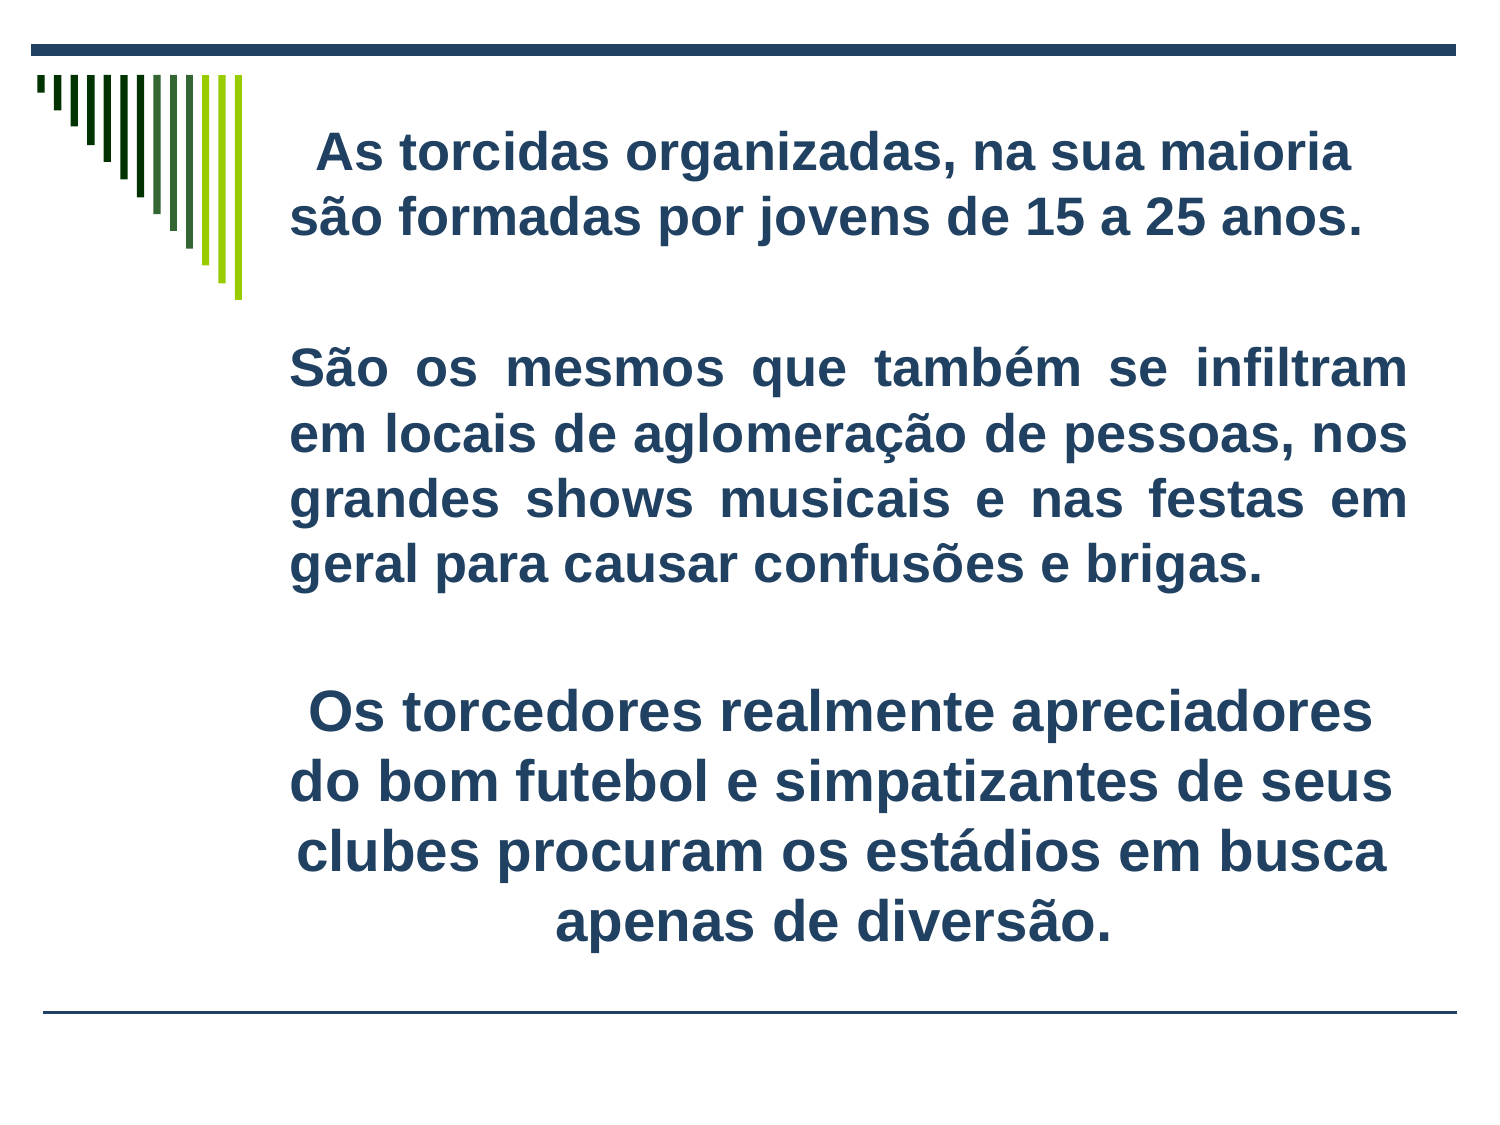

# As torcidas organizadas, na sua maioria são formadas por jovens de 15 a 25 anos.
São os mesmos que também se infiltram em locais de aglomeração de pessoas, nos grandes shows musicais e nas festas em geral para causar confusões e brigas.
Os torcedores realmente apreciadores do bom futebol e simpatizantes de seus clubes procuram os estádios em busca apenas de diversão.